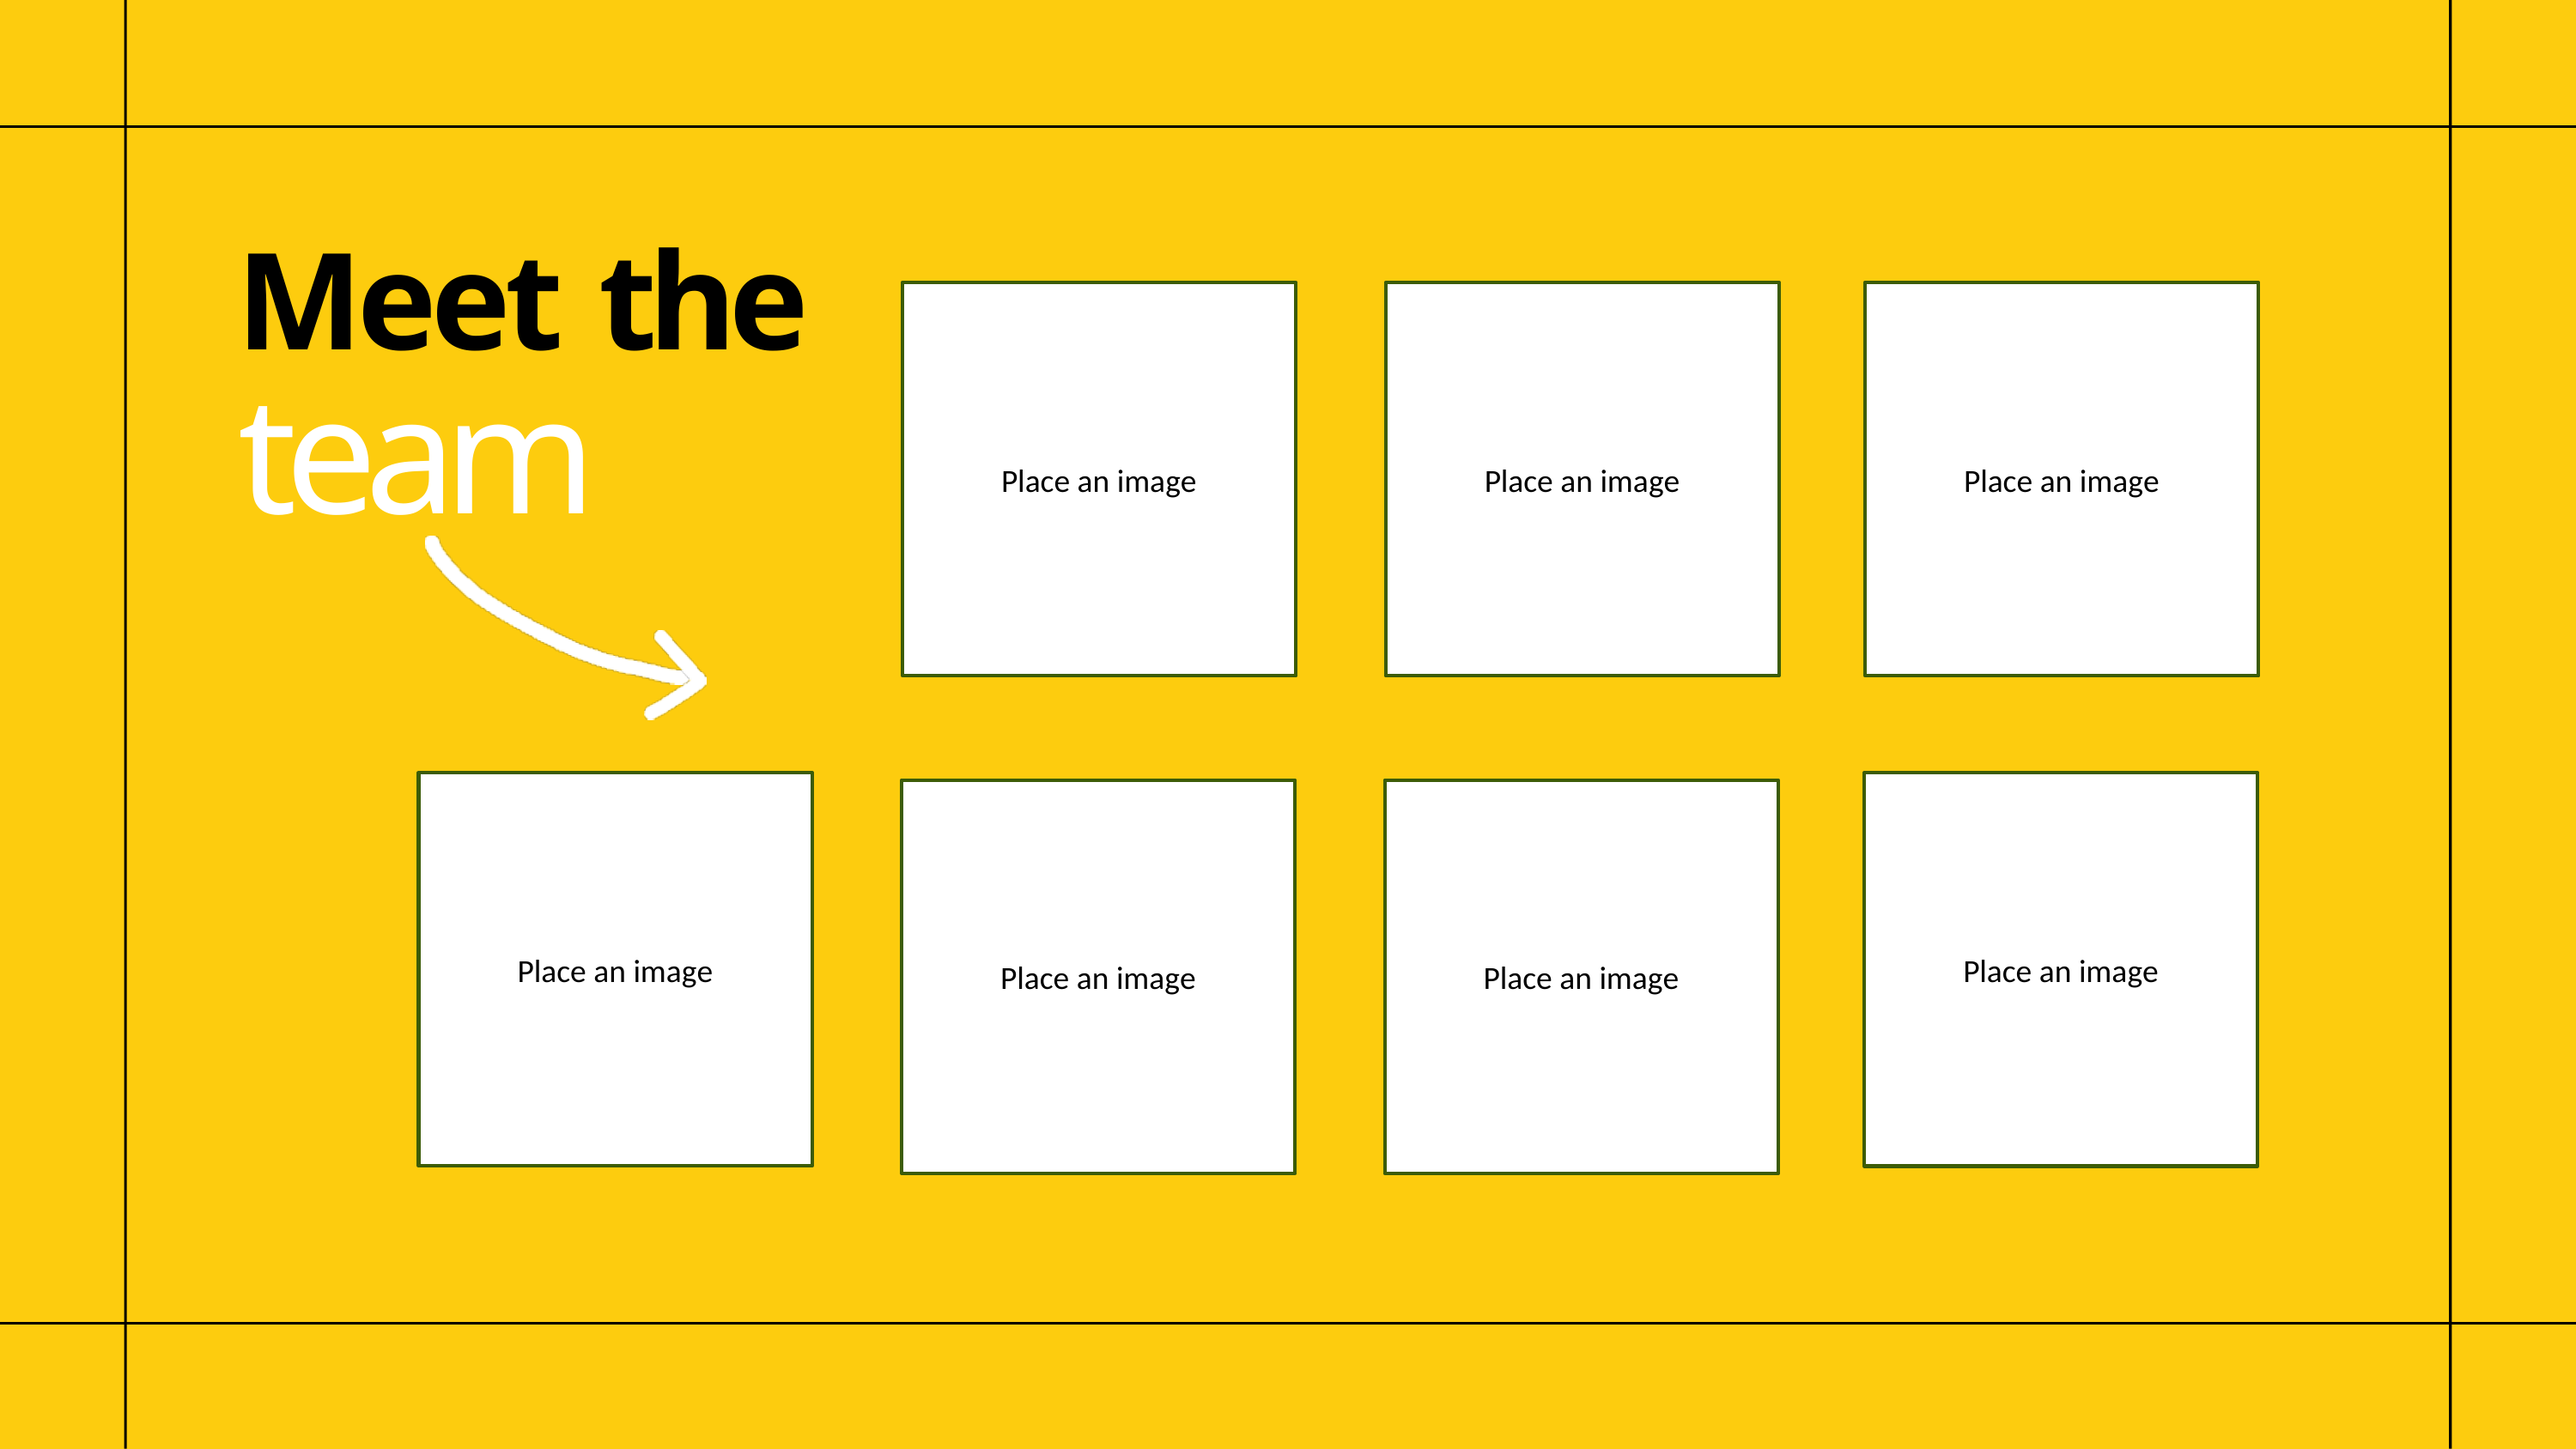

# Meet the
team
Place an image
Place an image
Place an image
Place an image
Place an image
Place an image
Place an image